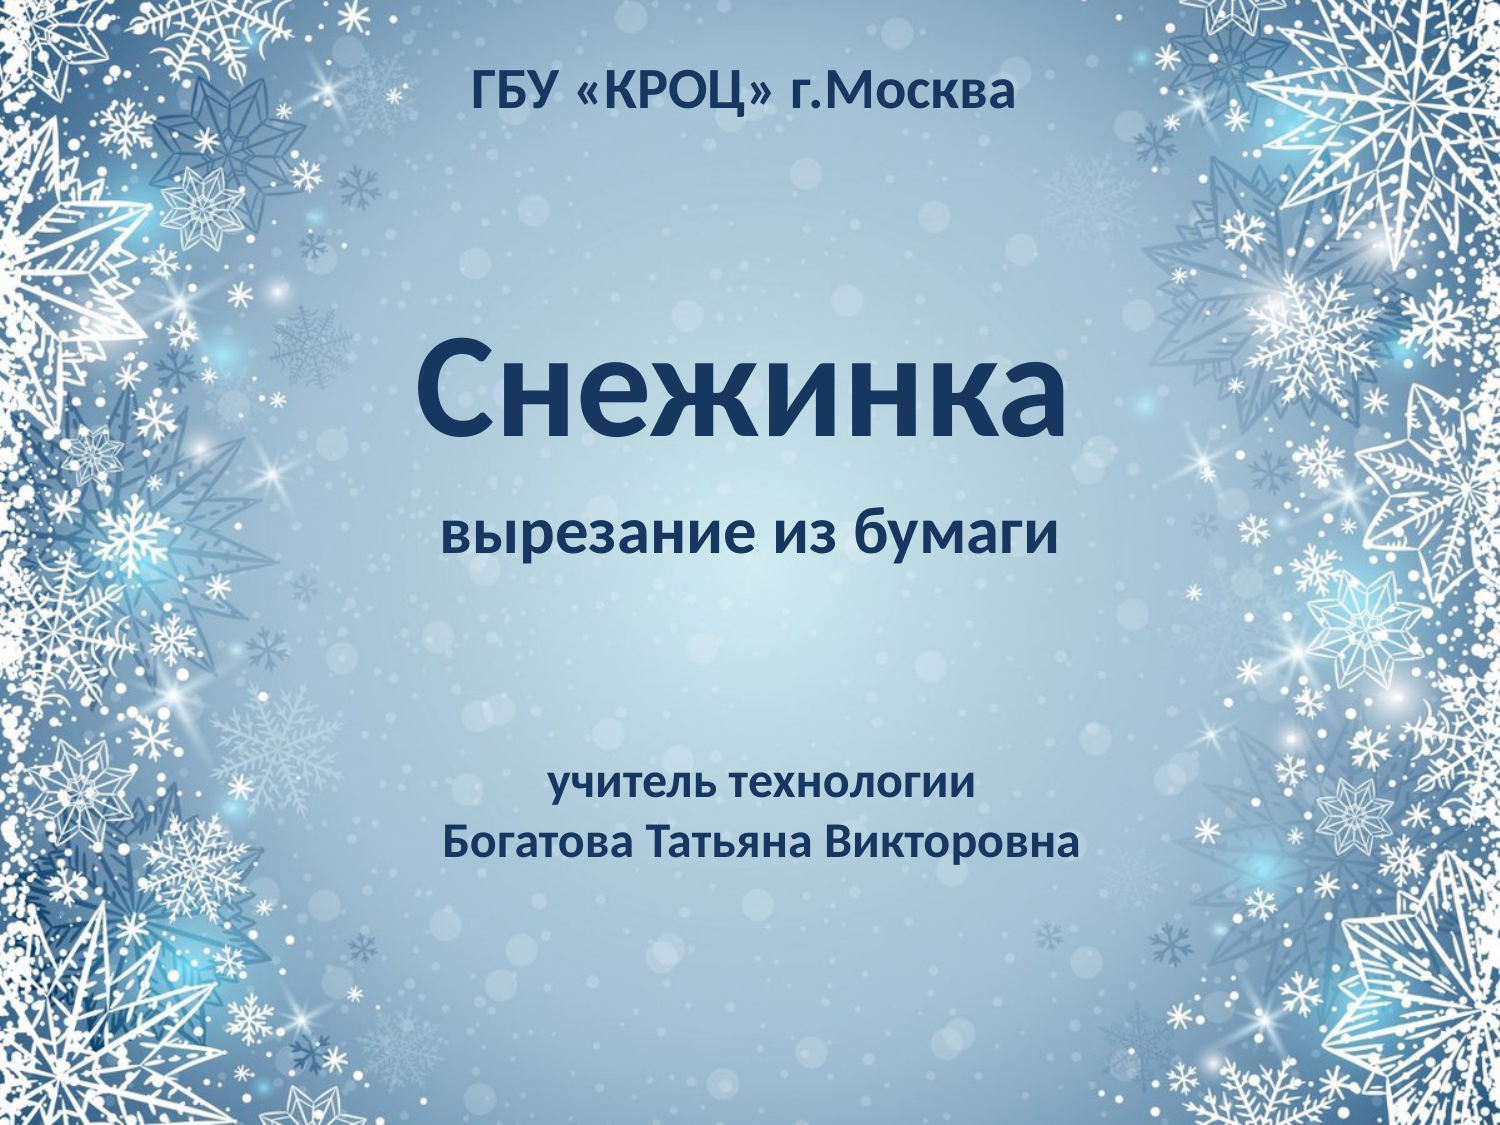

ГБУ «КРОЦ» г.Москва
Снежинка
вырезание из бумаги
учитель технологии
Богатова Татьяна Викторовна